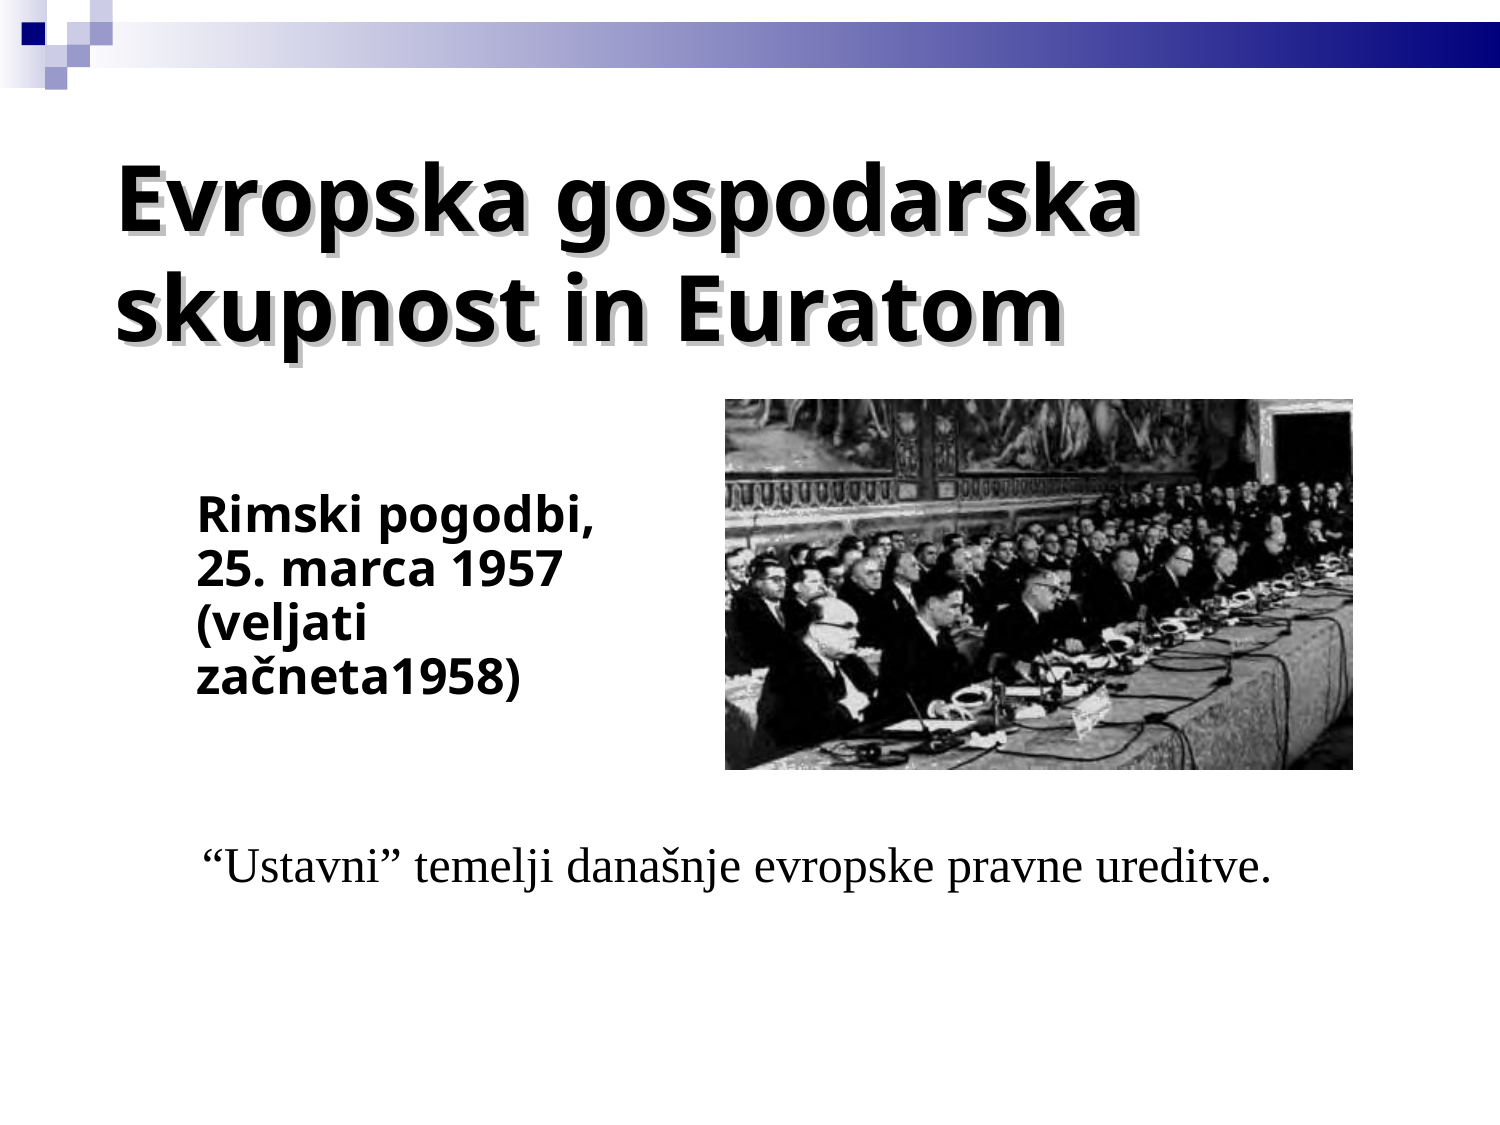

# Evropska gospodarska skupnost in Euratom
	Rimski pogodbi, 25. marca 1957 (veljati začneta1958)
“Ustavni” temelji današnje evropske pravne ureditve.